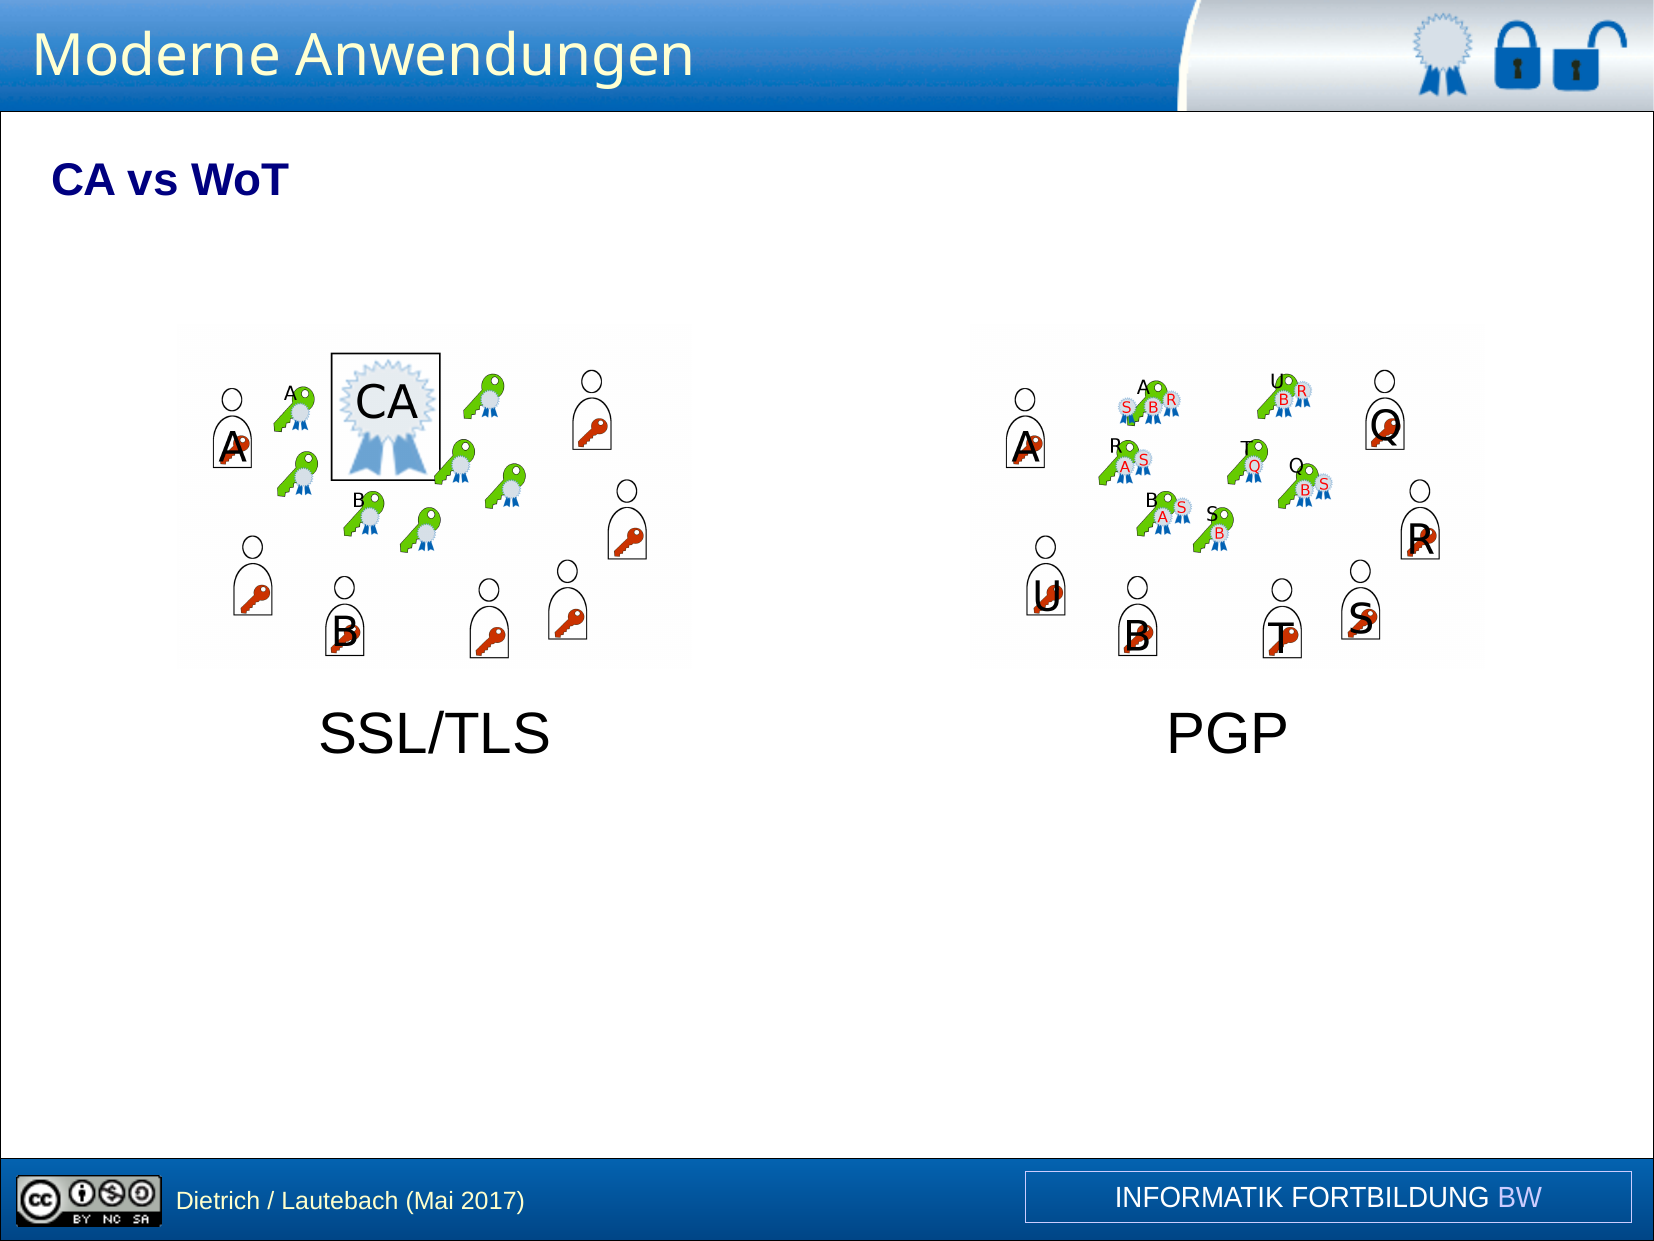

# Moderne Anwendungen
CA vs WoT
SSL/TLS
PGP
50